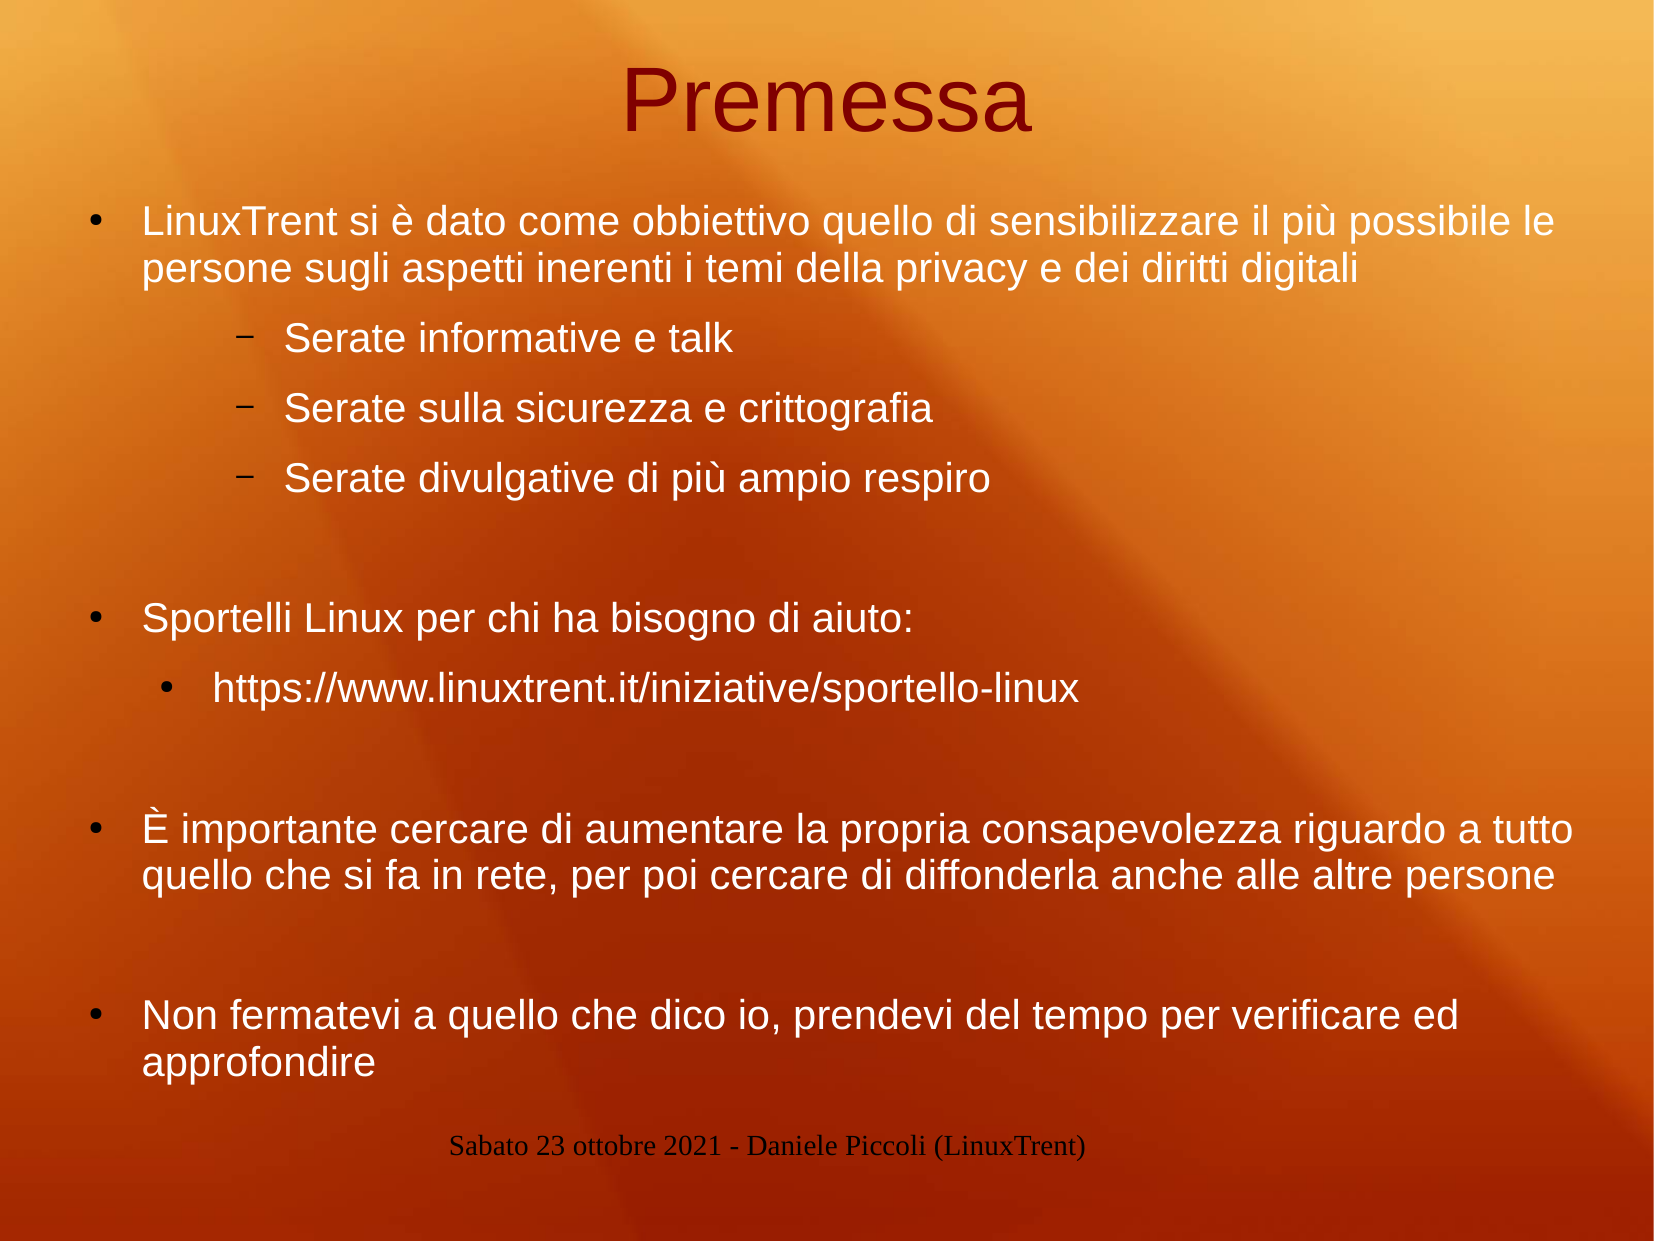

# Premessa
LinuxTrent si è dato come obbiettivo quello di sensibilizzare il più possibile le persone sugli aspetti inerenti i temi della privacy e dei diritti digitali
Serate informative e talk
Serate sulla sicurezza e crittografia
Serate divulgative di più ampio respiro
Sportelli Linux per chi ha bisogno di aiuto:
https://www.linuxtrent.it/iniziative/sportello-linux
È importante cercare di aumentare la propria consapevolezza riguardo a tutto quello che si fa in rete, per poi cercare di diffonderla anche alle altre persone
Non fermatevi a quello che dico io, prendevi del tempo per verificare ed approfondire
Sabato 23 ottobre 2021 - Daniele Piccoli (LinuxTrent)